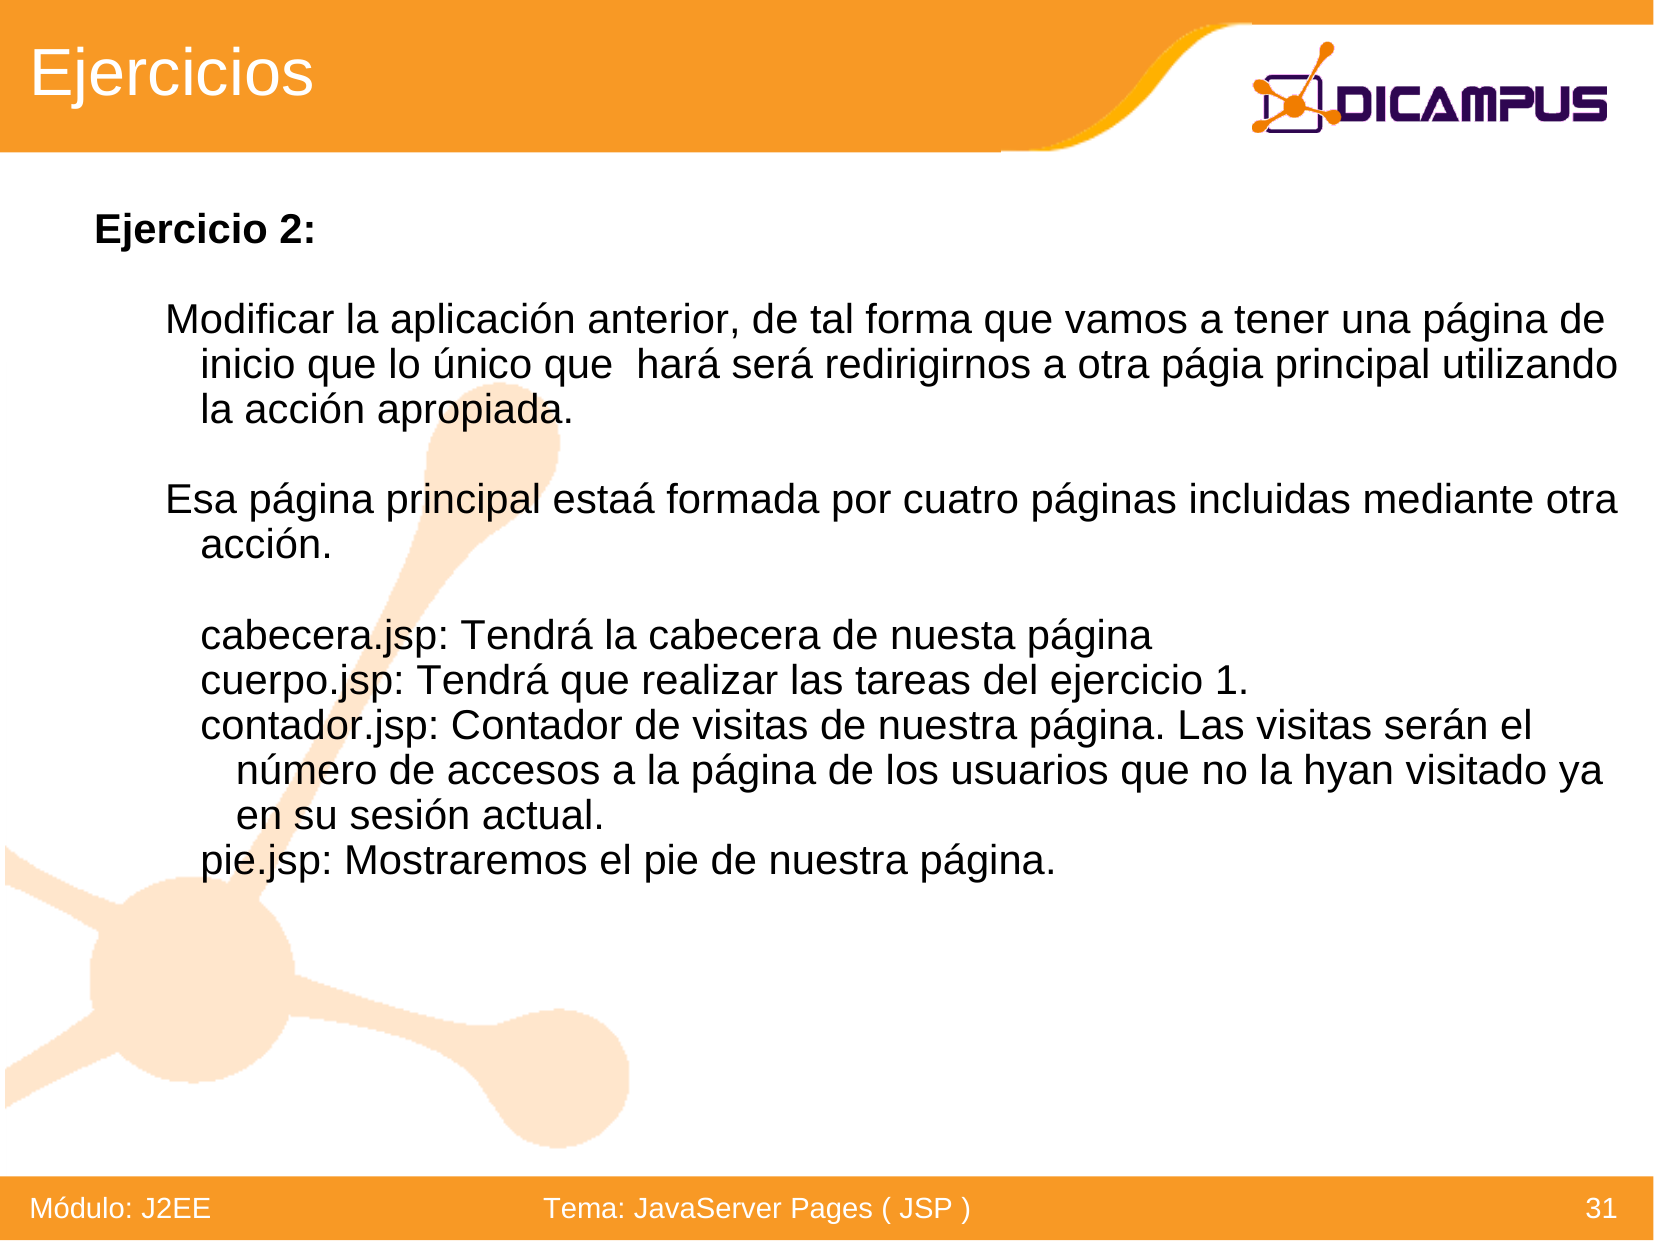

Ejercicios
Ejercicio 2:
Modificar la aplicación anterior, de tal forma que vamos a tener una página de inicio que lo único que hará será redirigirnos a otra págia principal utilizando la acción apropiada.
Esa página principal estaá formada por cuatro páginas incluidas mediante otra acción.
cabecera.jsp: Tendrá la cabecera de nuesta página
cuerpo.jsp: Tendrá que realizar las tareas del ejercicio 1.
contador.jsp: Contador de visitas de nuestra página. Las visitas serán el número de accesos a la página de los usuarios que no la hyan visitado ya en su sesión actual.
pie.jsp: Mostraremos el pie de nuestra página.
Módulo: J2EE
Tema: JavaServer Pages ( JSP )